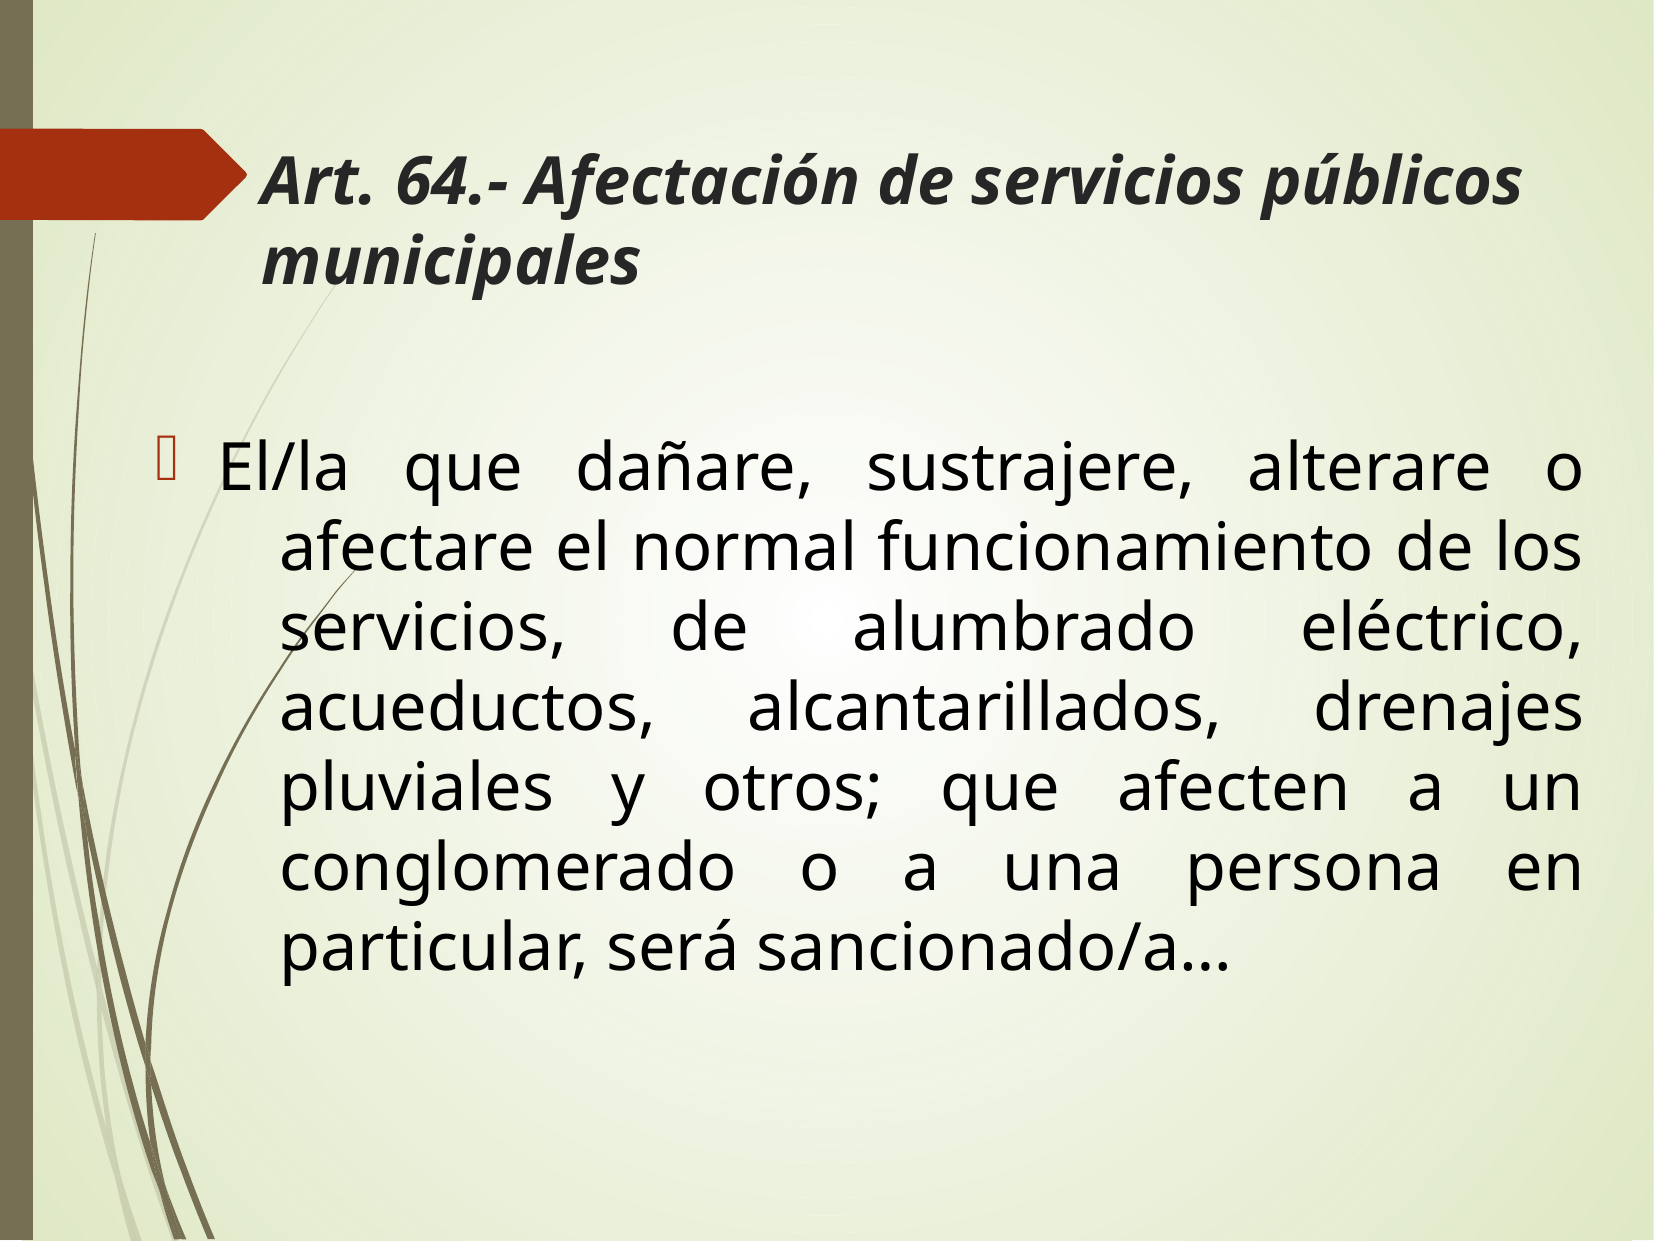

Art. 64.- Afectación de servicios públicos municipales
# El/la que dañare, sustrajere, alterare o afectare el normal funcionamiento de los servicios, de alumbrado eléctrico, acueductos, alcantarillados, drenajes pluviales y otros; que afecten a un conglomerado o a una persona en particular, será sancionado/a…